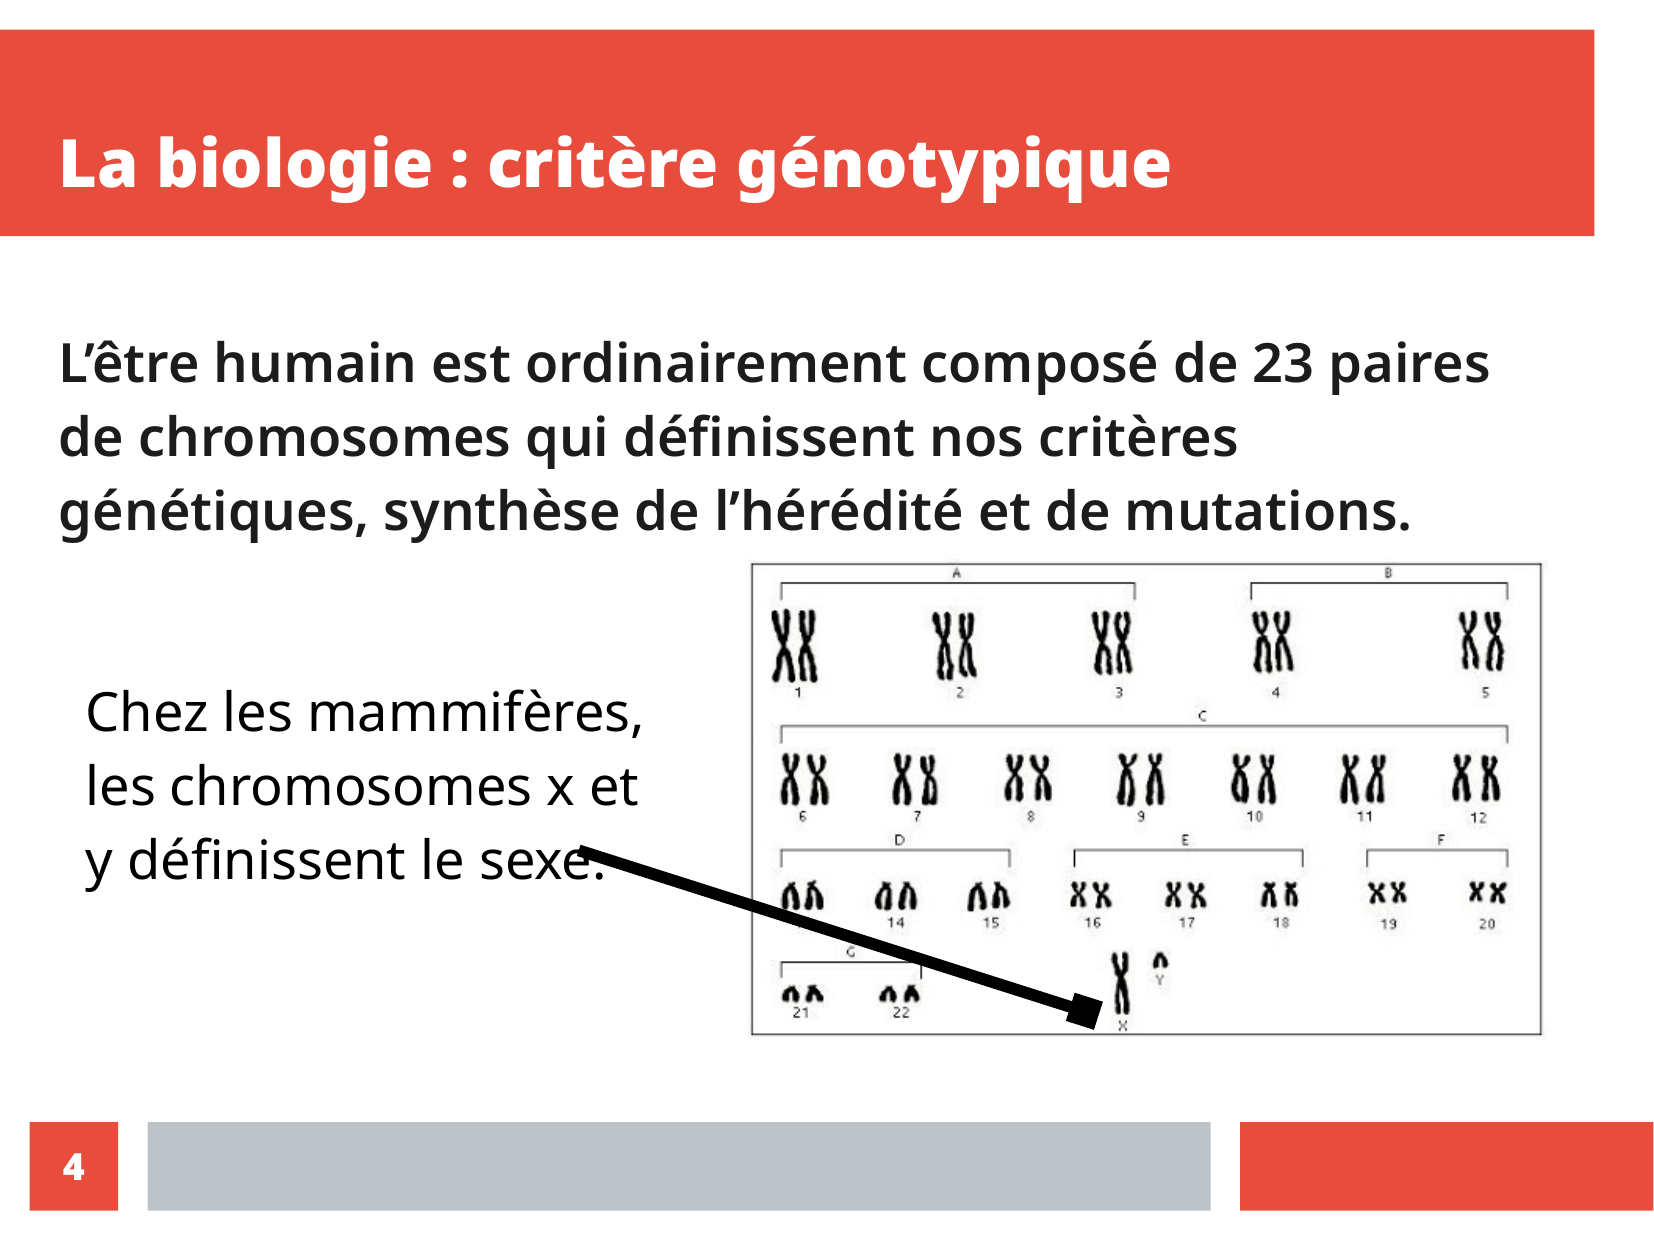

# La biologie : critère génotypique
L’être humain est ordinairement composé de 23 paires de chromosomes qui définissent nos critères génétiques, synthèse de l’hérédité et de mutations.
Chez les mammifères, les chromosomes x et y définissent le sexe.
4